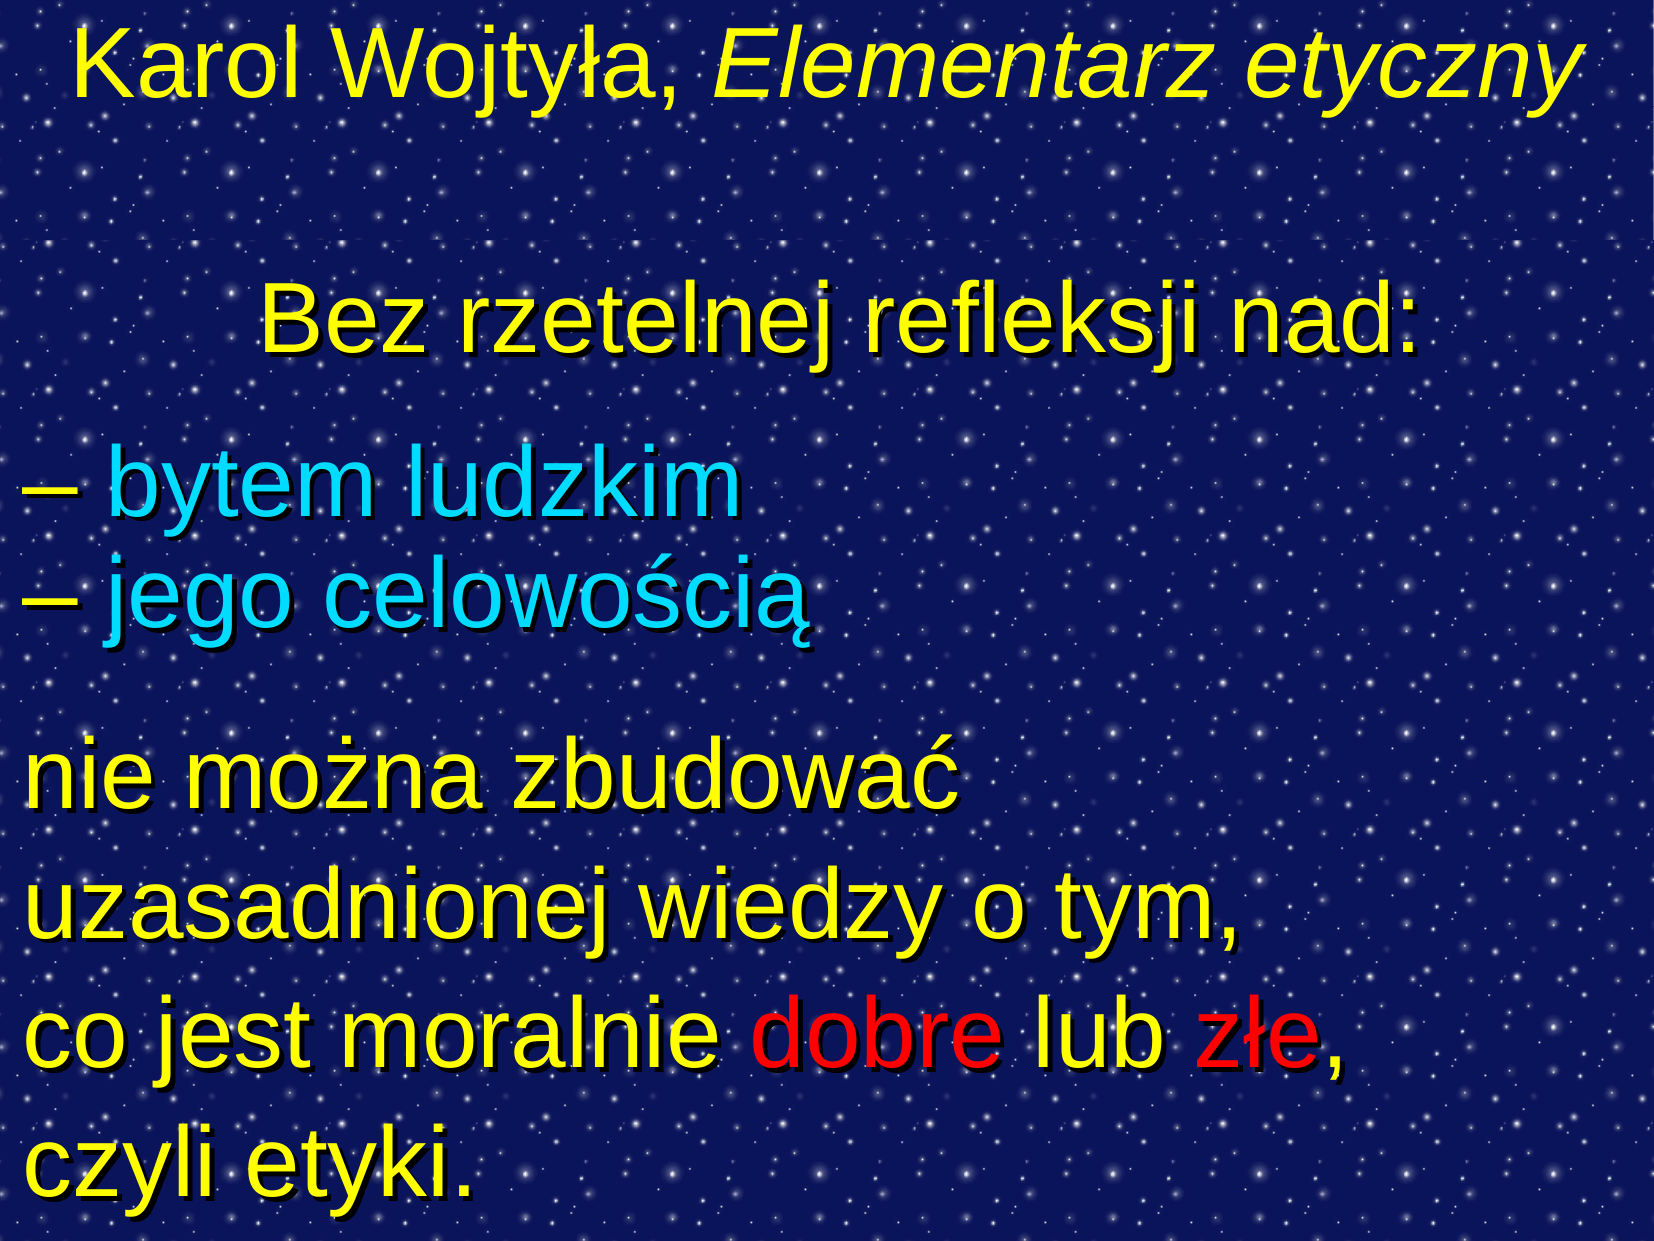

Karol Wojtyła, Elementarz etyczny
# Bez rzetelnej refleksji nad:
 – bytem ludzkim
 – jego celowością
 nie można zbudować
 uzasadnionej wiedzy o tym,
 co jest moralnie dobre lub złe,
 czyli etyki.